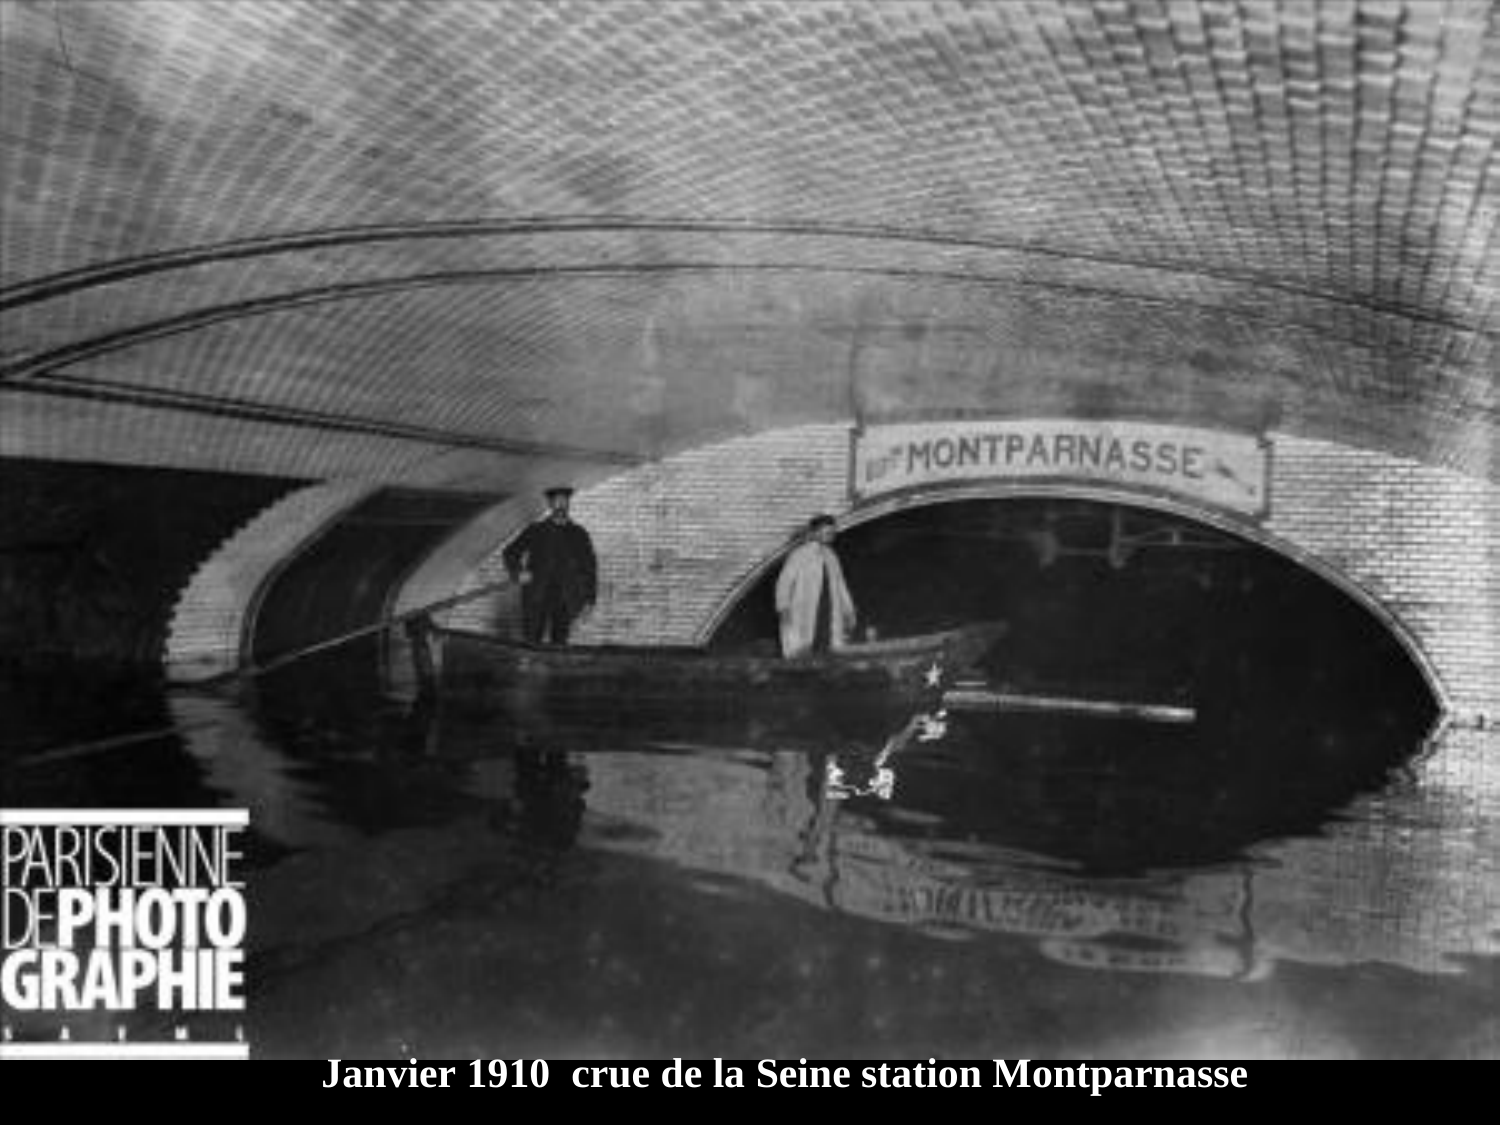

Janvier 1910 crue de la Seine station Montparnasse